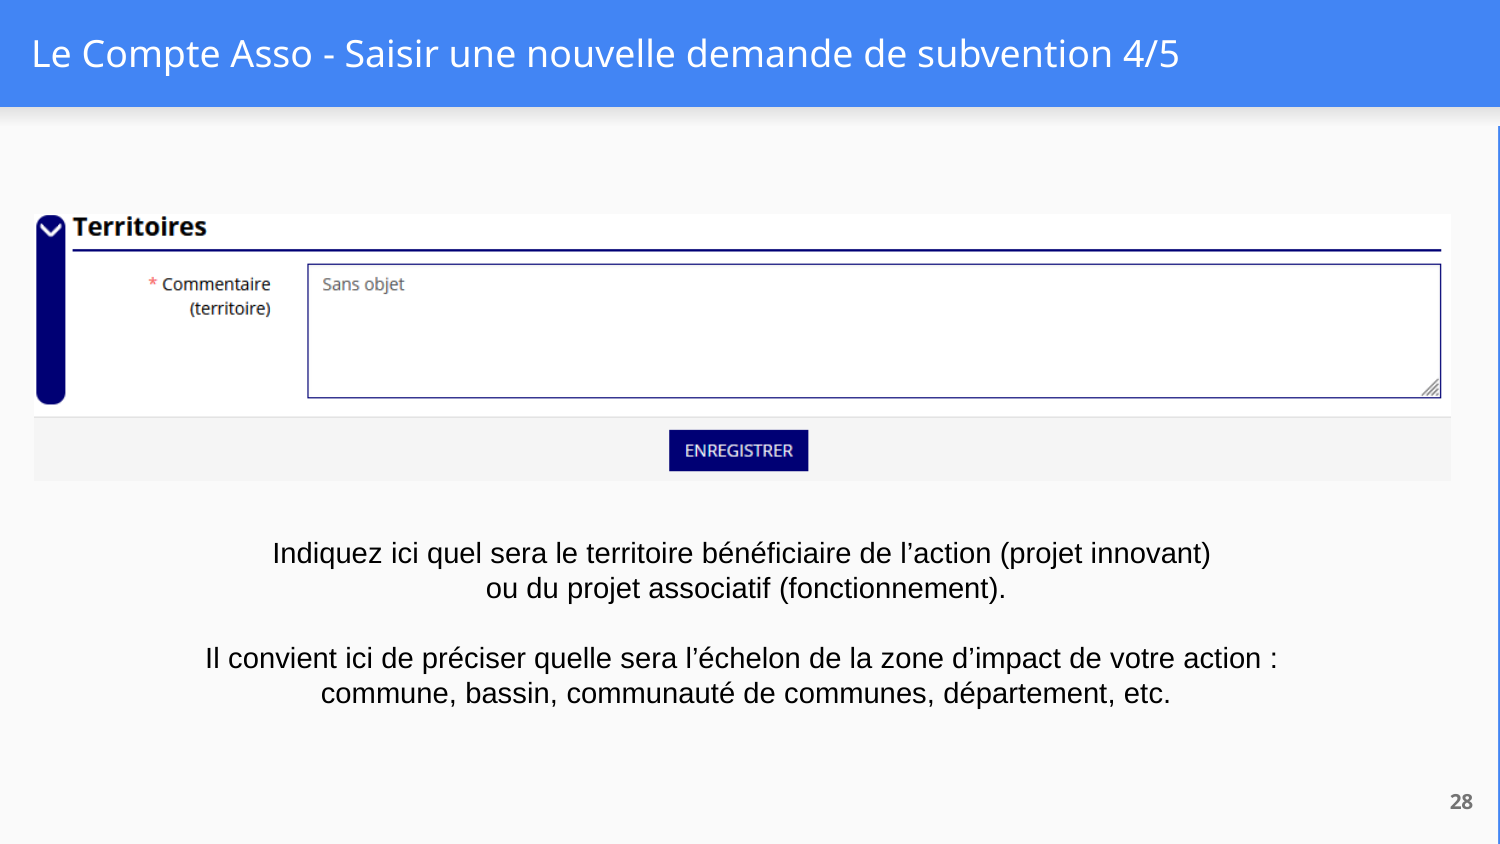

# Le Compte Asso - Saisir une nouvelle demande de subvention 4/5
Indiquez ici quel sera le territoire bénéficiaire de l’action (projet innovant)
ou du projet associatif (fonctionnement).
Il convient ici de préciser quelle sera l’échelon de la zone d’impact de votre action :
commune, bassin, communauté de communes, département, etc.